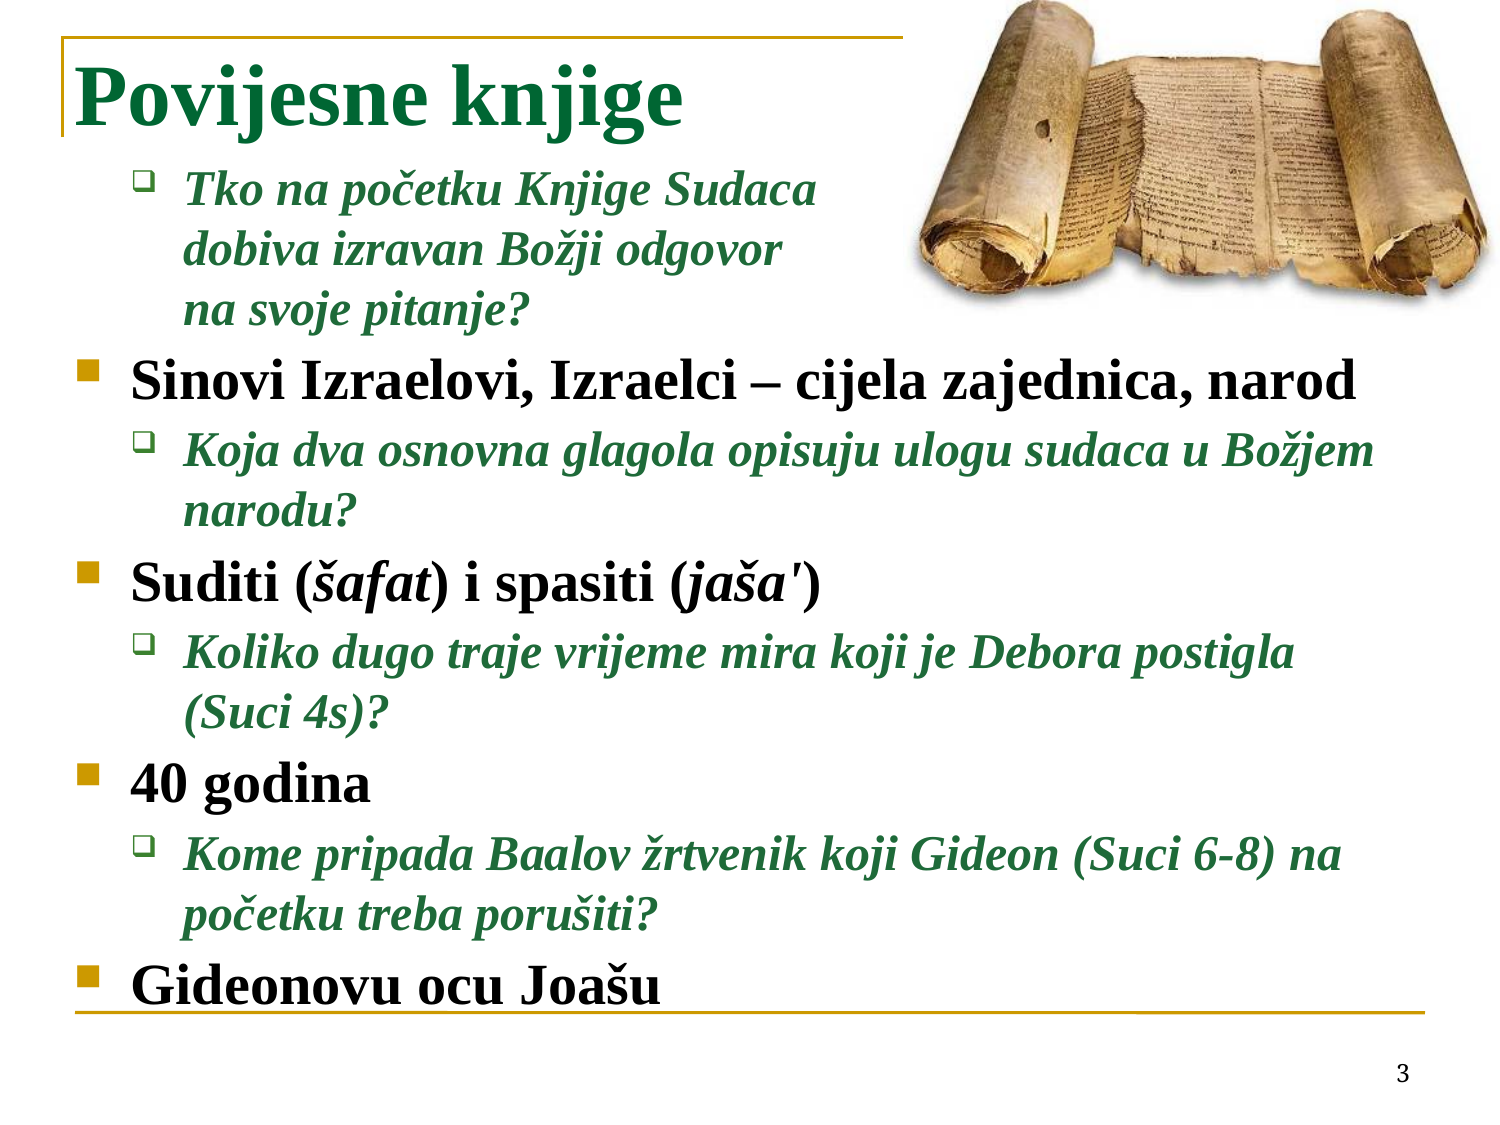

Povijesne knjige
Tko na početku Knjige Sudaca
dobiva izravan Božji odgovor
na svoje pitanje?
Sinovi Izraelovi, Izraelci – cijela zajednica, narod
Koja dva osnovna glagola opisuju ulogu sudaca u Božjem narodu?
Suditi (šafat) i spasiti (jaša')
Koliko dugo traje vrijeme mira koji je Debora postigla (Suci 4s)?
40 godina
Kome pripada Baalov žrtvenik koji Gideon (Suci 6-8) na početku treba porušiti?
Gideonovu ocu Joašu